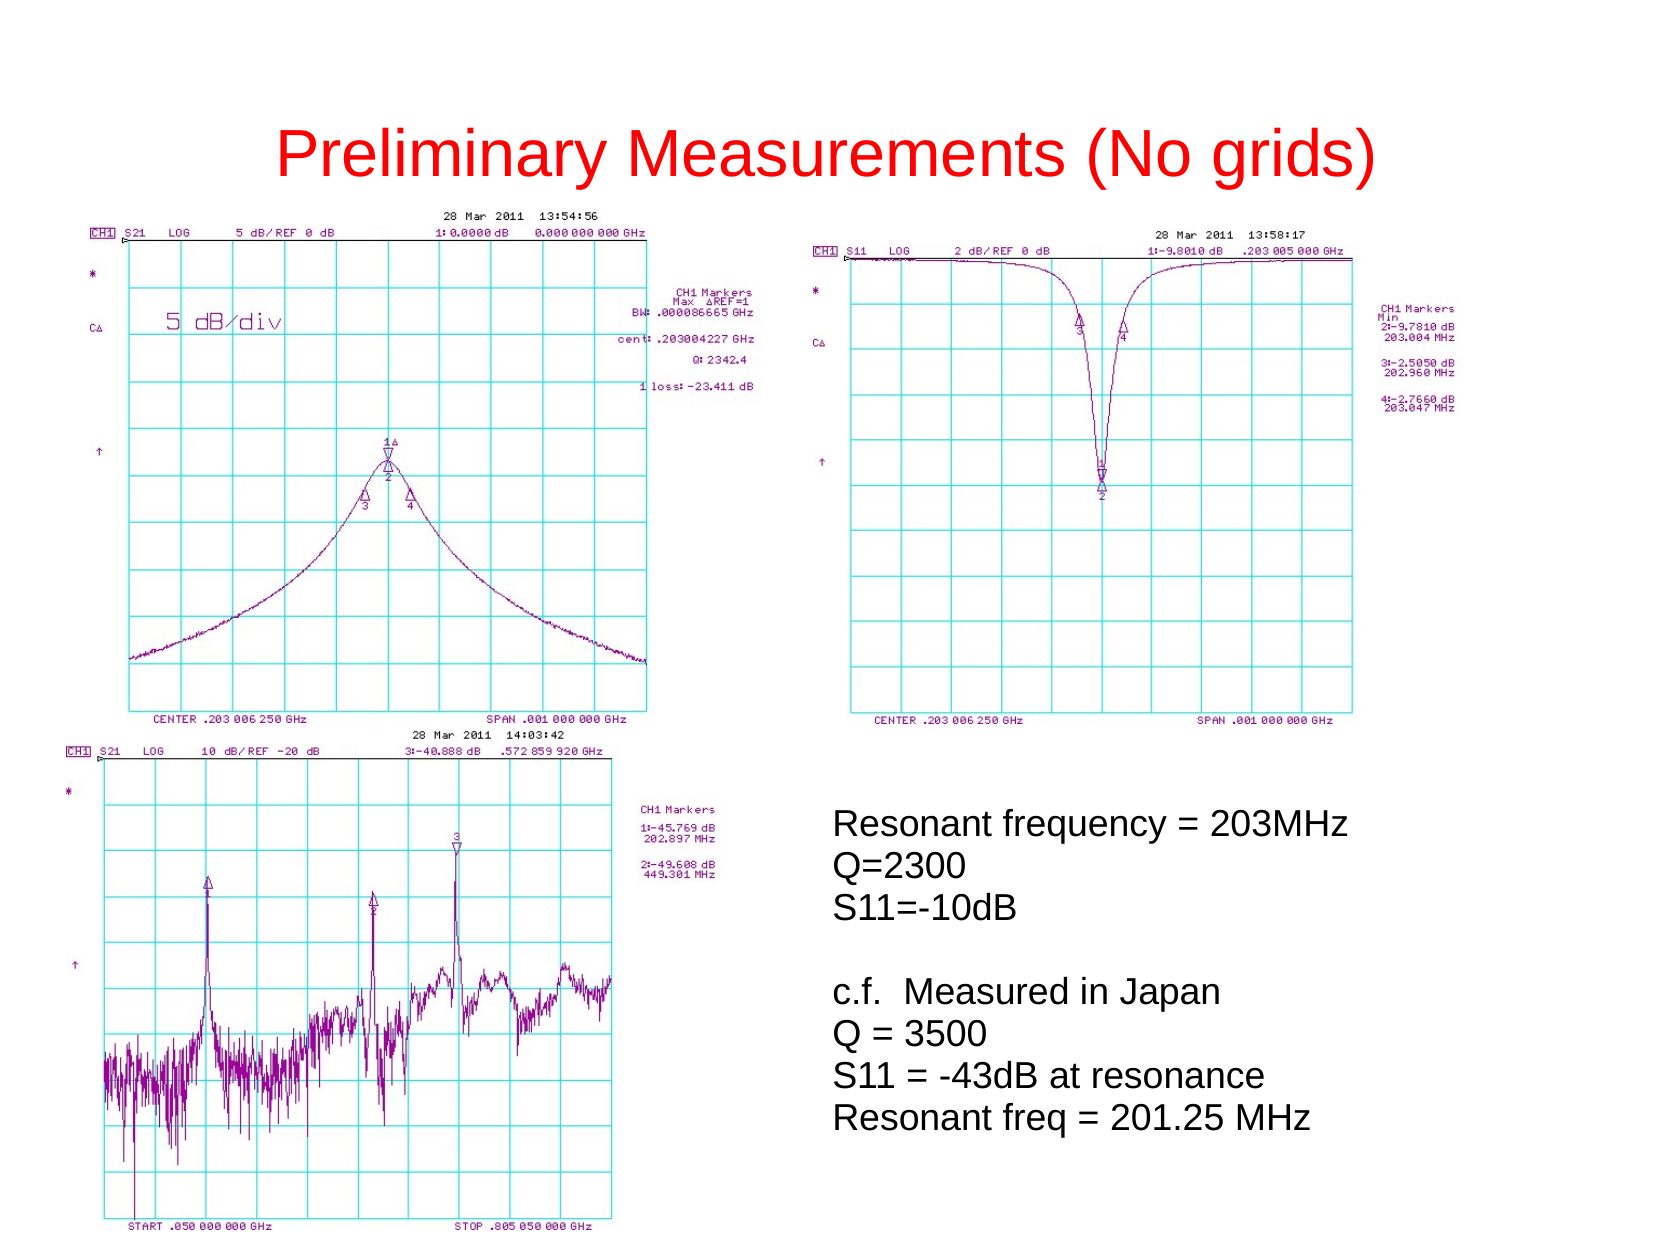

# Preliminary Measurements (No grids)
Resonant frequency = 203MHz
Q=2300
S11=-10dB
c.f. Measured in Japan
Q = 3500
S11 = -43dB at resonance
Resonant freq = 201.25 MHz